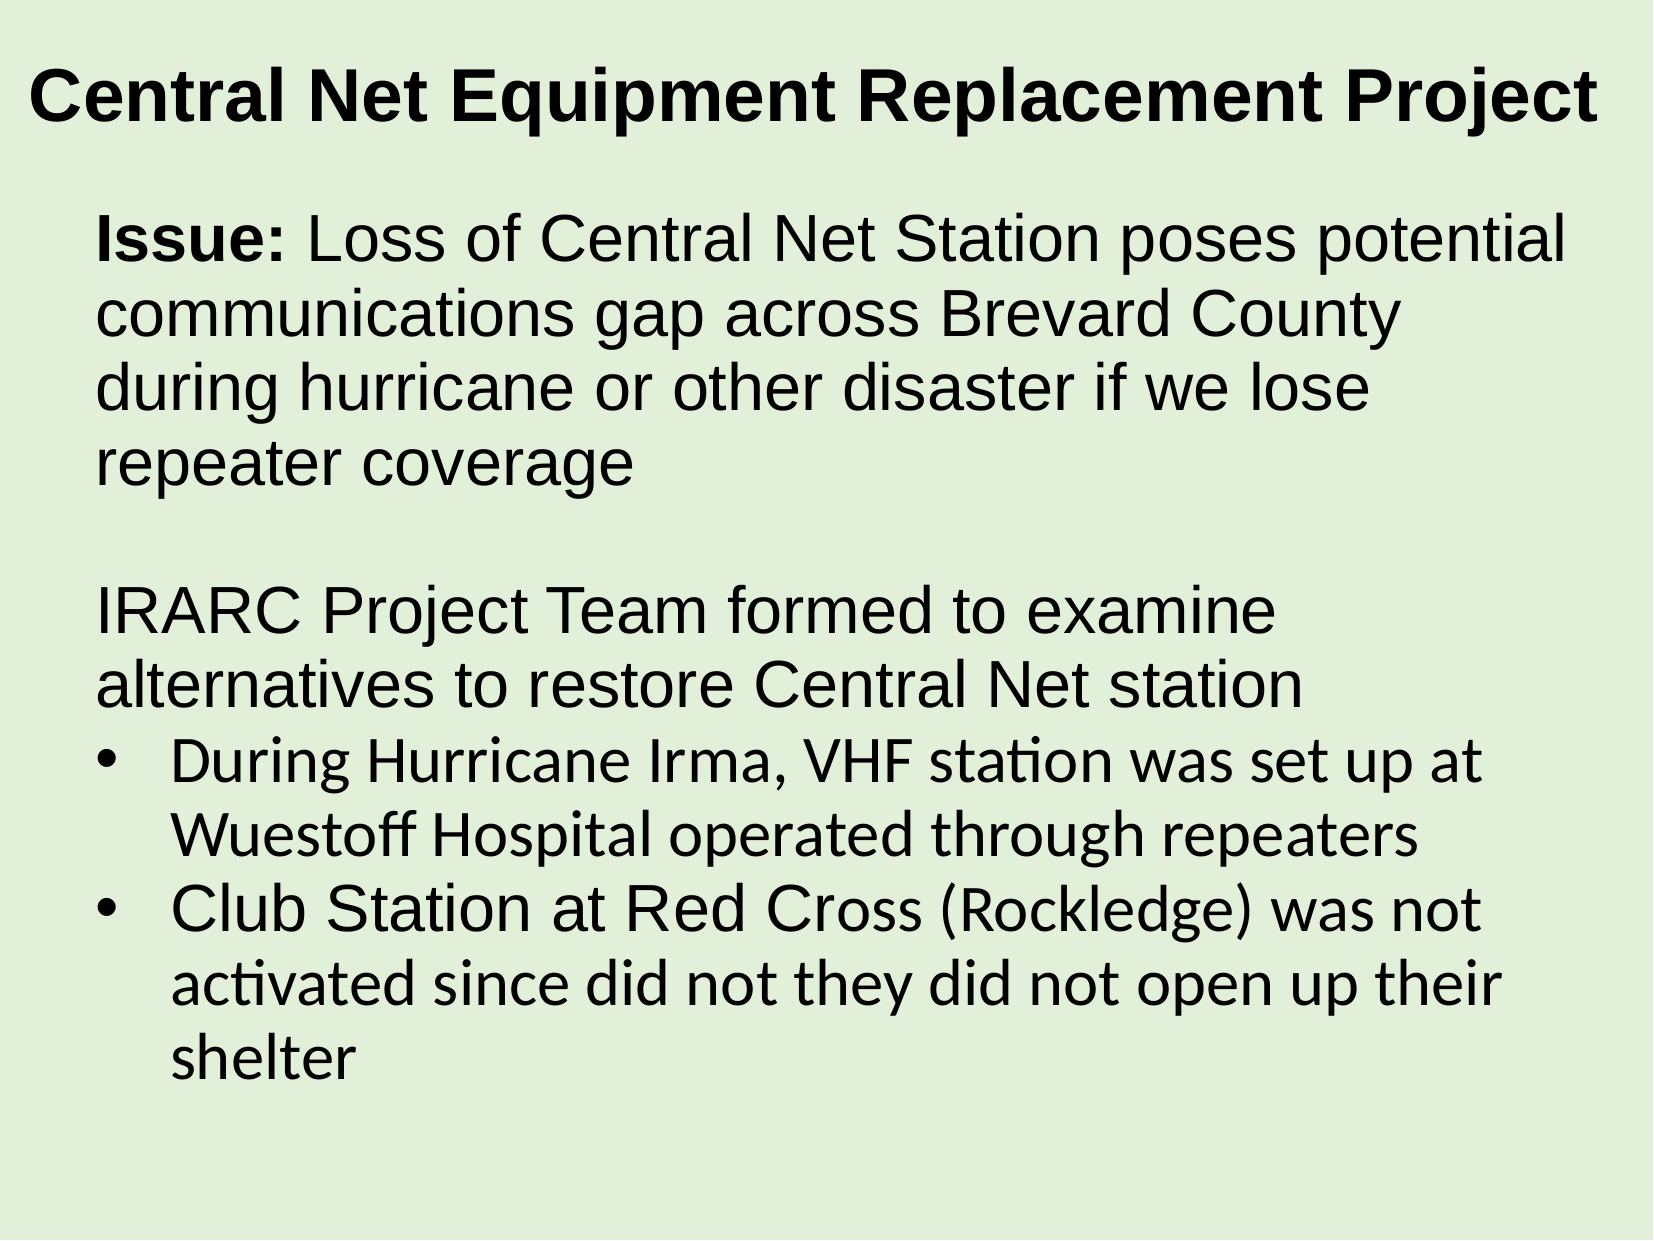

# Central Net Equipment Replacement Project
Issue: Loss of Central Net Station poses potential communications gap across Brevard County during hurricane or other disaster if we lose repeater coverage
IRARC Project Team formed to examine alternatives to restore Central Net station
During Hurricane Irma, VHF station was set up at Wuestoff Hospital operated through repeaters
Club Station at Red Cross (Rockledge) was not activated since did not they did not open up their shelter